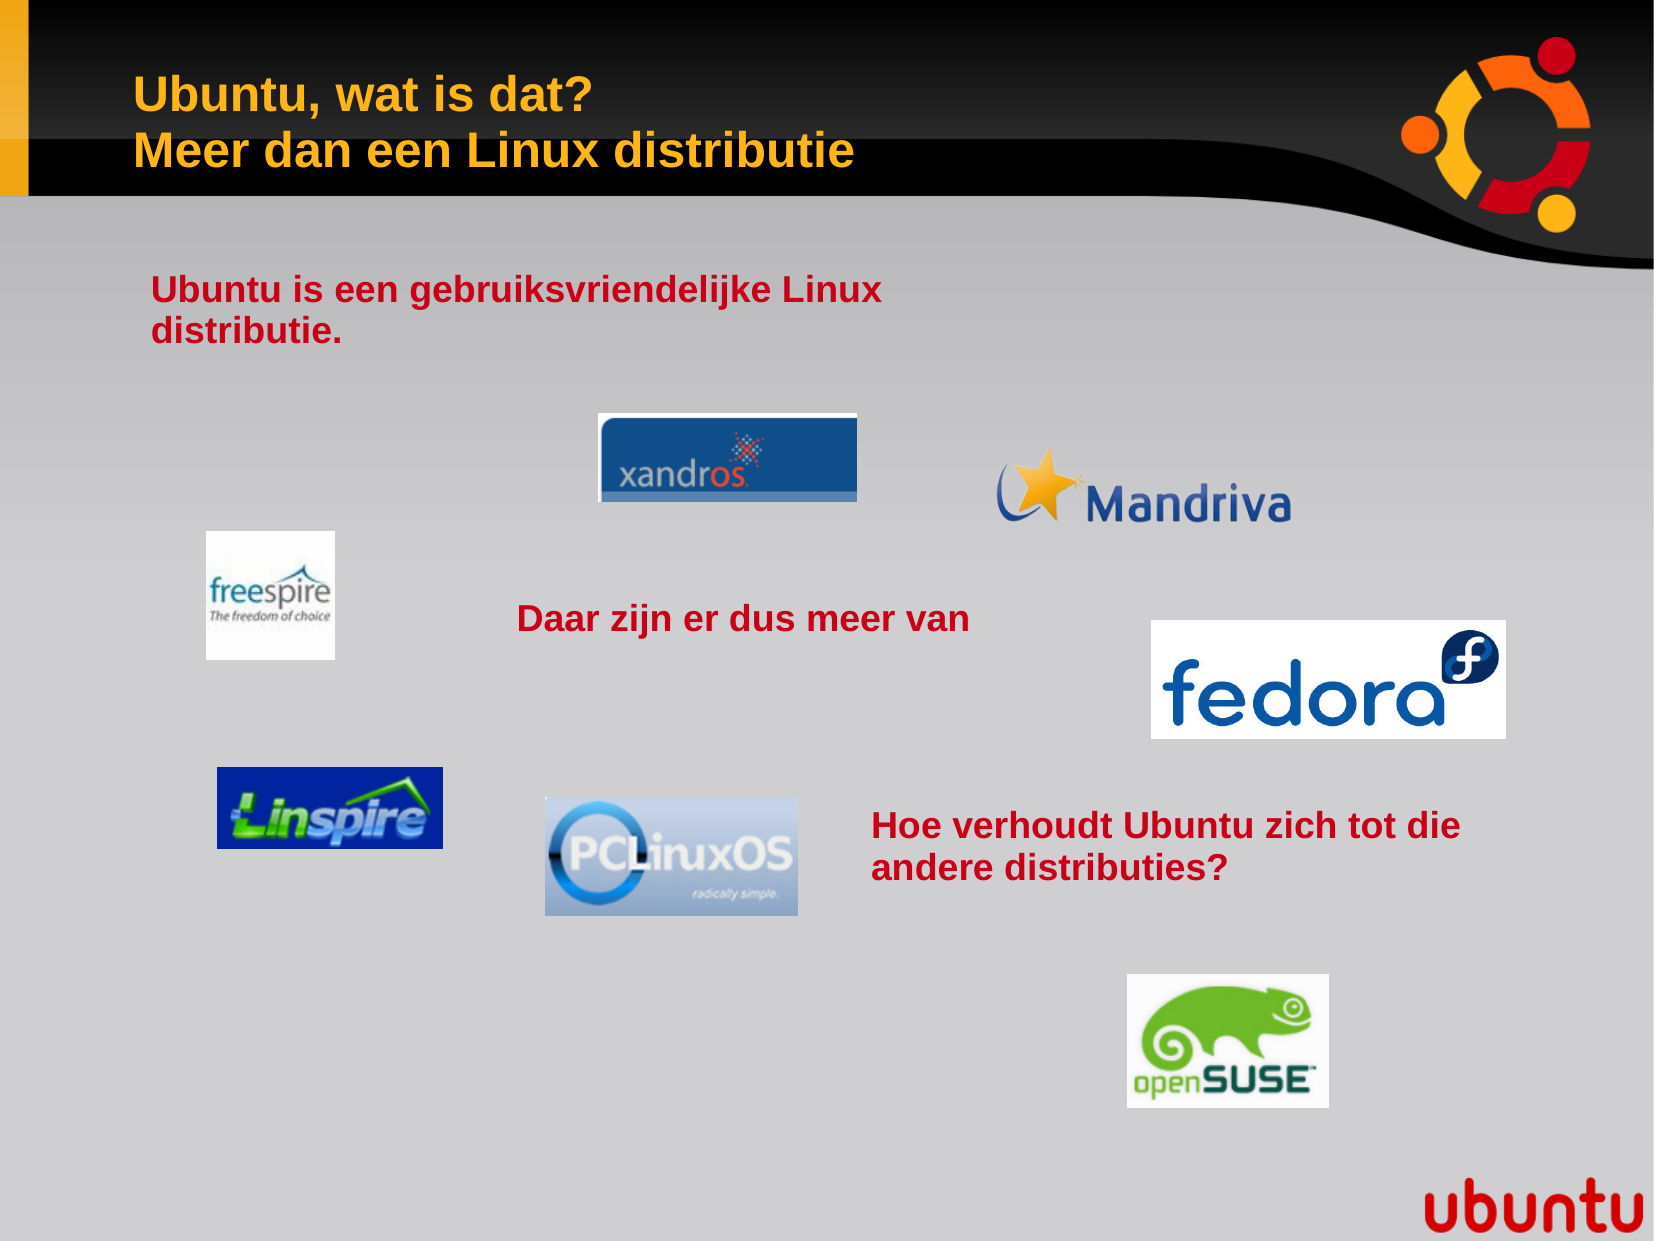

Ubuntu, wat is dat?
Meer dan een Linux distributie
Ubuntu is een gebruiksvriendelijke Linux distributie.
Daar zijn er dus meer van
Hoe verhoudt Ubuntu zich tot die andere distributies?